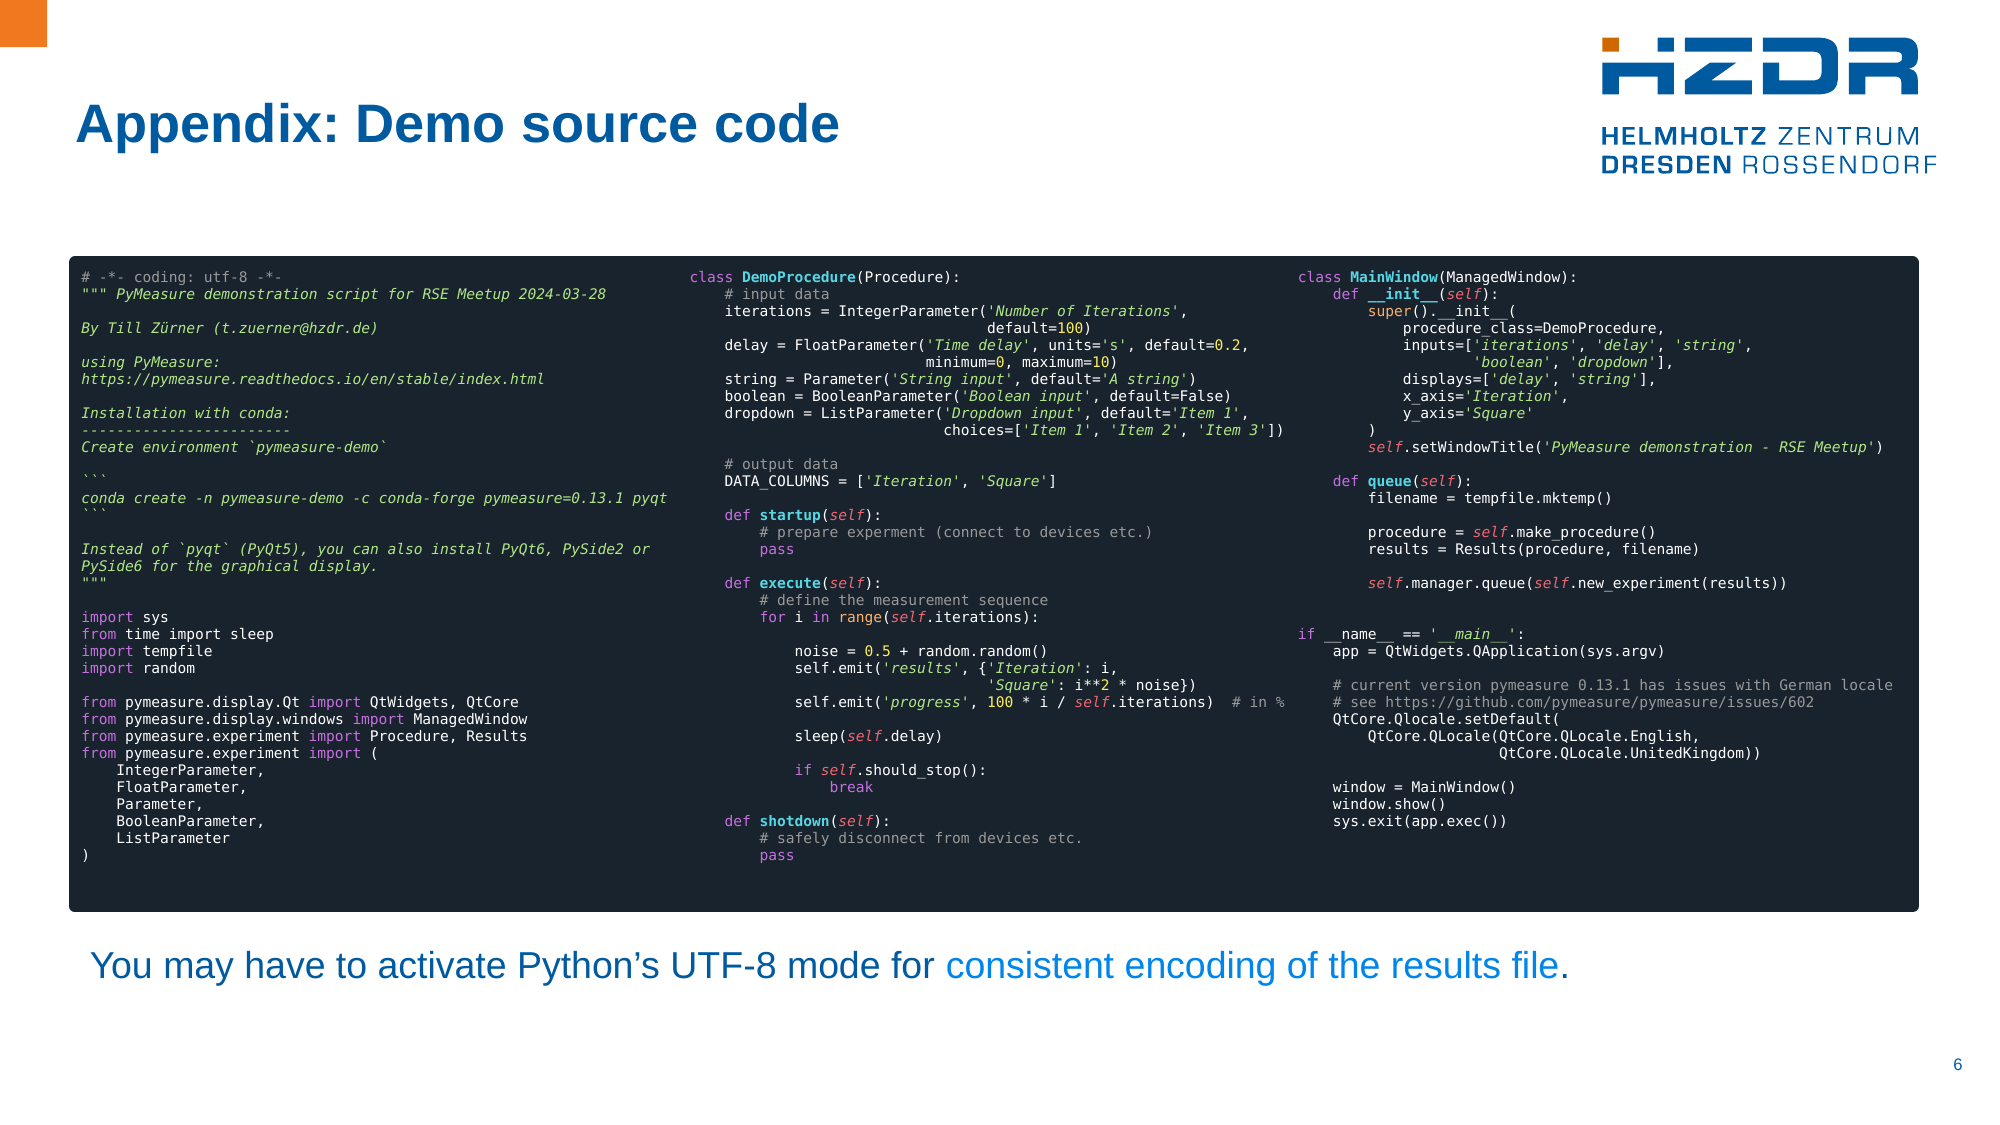

# Appendix: Demo source code
# -*- coding: utf-8 -*-
""" PyMeasure demonstration script for RSE Meetup 2024-03-28
By Till Zürner (t.zuerner@hzdr.de)
using PyMeasure: https://pymeasure.readthedocs.io/en/stable/index.html
Installation with conda:
------------------------
Create environment `pymeasure-demo`
```
conda create -n pymeasure-demo -c conda-forge pymeasure=0.13.1 pyqt
```
Instead of `pyqt` (PyQt5), you can also install PyQt6, PySide2 or
PySide6 for the graphical display.
"""
import sys
from time import sleep
import tempfile
import random
from pymeasure.display.Qt import QtWidgets, QtCore
from pymeasure.display.windows import ManagedWindow
from pymeasure.experiment import Procedure, Results
from pymeasure.experiment import (
 IntegerParameter,
 FloatParameter,
 Parameter,
 BooleanParameter,
 ListParameter
)
class DemoProcedure(Procedure):
 # input data
 iterations = IntegerParameter('Number of Iterations',
 default=100)
 delay = FloatParameter('Time delay', units='s', default=0.2,
 minimum=0, maximum=10)
 string = Parameter('String input', default='A string')
 boolean = BooleanParameter('Boolean input', default=False)
 dropdown = ListParameter('Dropdown input', default='Item 1',
 choices=['Item 1', 'Item 2', 'Item 3'])
 # output data
 DATA_COLUMNS = ['Iteration', 'Square']
 def startup(self):
 # prepare experment (connect to devices etc.)
 pass
 def execute(self):
 # define the measurement sequence
 for i in range(self.iterations):
 noise = 0.5 + random.random()
 self.emit('results', {'Iteration': i,
 'Square': i**2 * noise})
 self.emit('progress', 100 * i / self.iterations) # in %
 sleep(self.delay)
 if self.should_stop():
 break
 def shotdown(self):
 # safely disconnect from devices etc.
 pass
class MainWindow(ManagedWindow):
 def __init__(self):
 super().__init__(
 procedure_class=DemoProcedure,
 inputs=['iterations', 'delay', 'string',
 'boolean', 'dropdown'],
 displays=['delay', 'string'],
 x_axis='Iteration',
 y_axis='Square'
 )
 self.setWindowTitle('PyMeasure demonstration - RSE Meetup')
 def queue(self):
 filename = tempfile.mktemp()
 procedure = self.make_procedure()
 results = Results(procedure, filename)
 self.manager.queue(self.new_experiment(results))
if __name__ == '__main__':
 app = QtWidgets.QApplication(sys.argv)
 # current version pymeasure 0.13.1 has issues with German locale
 # see https://github.com/pymeasure/pymeasure/issues/602
 QtCore.Qlocale.setDefault(
 QtCore.QLocale(QtCore.QLocale.English,
 QtCore.QLocale.UnitedKingdom))
 window = MainWindow()
 window.show()
 sys.exit(app.exec())
You may have to activate Python’s UTF-8 mode for consistent encoding of the results file.